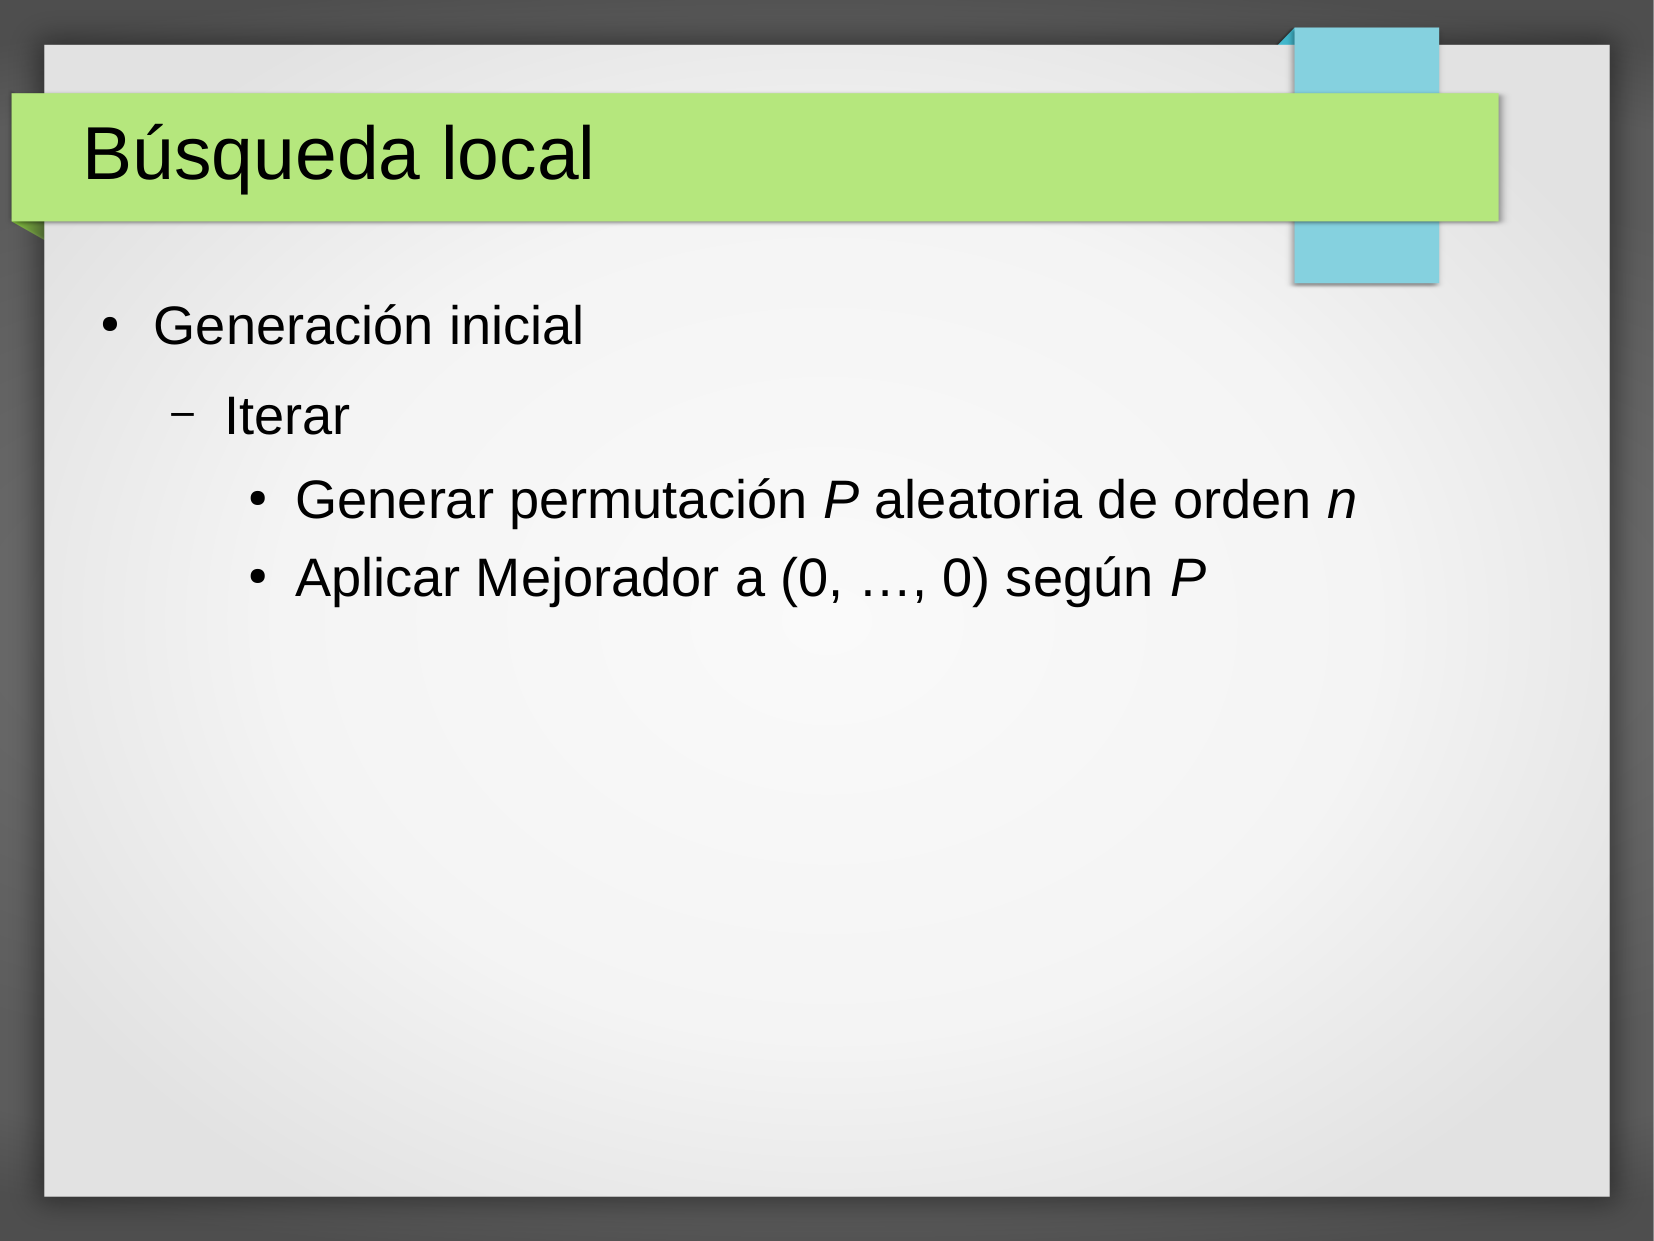

# Búsqueda local
Generación inicial
Iterar
Generar permutación P aleatoria de orden n
Aplicar Mejorador a (0, …, 0) según P